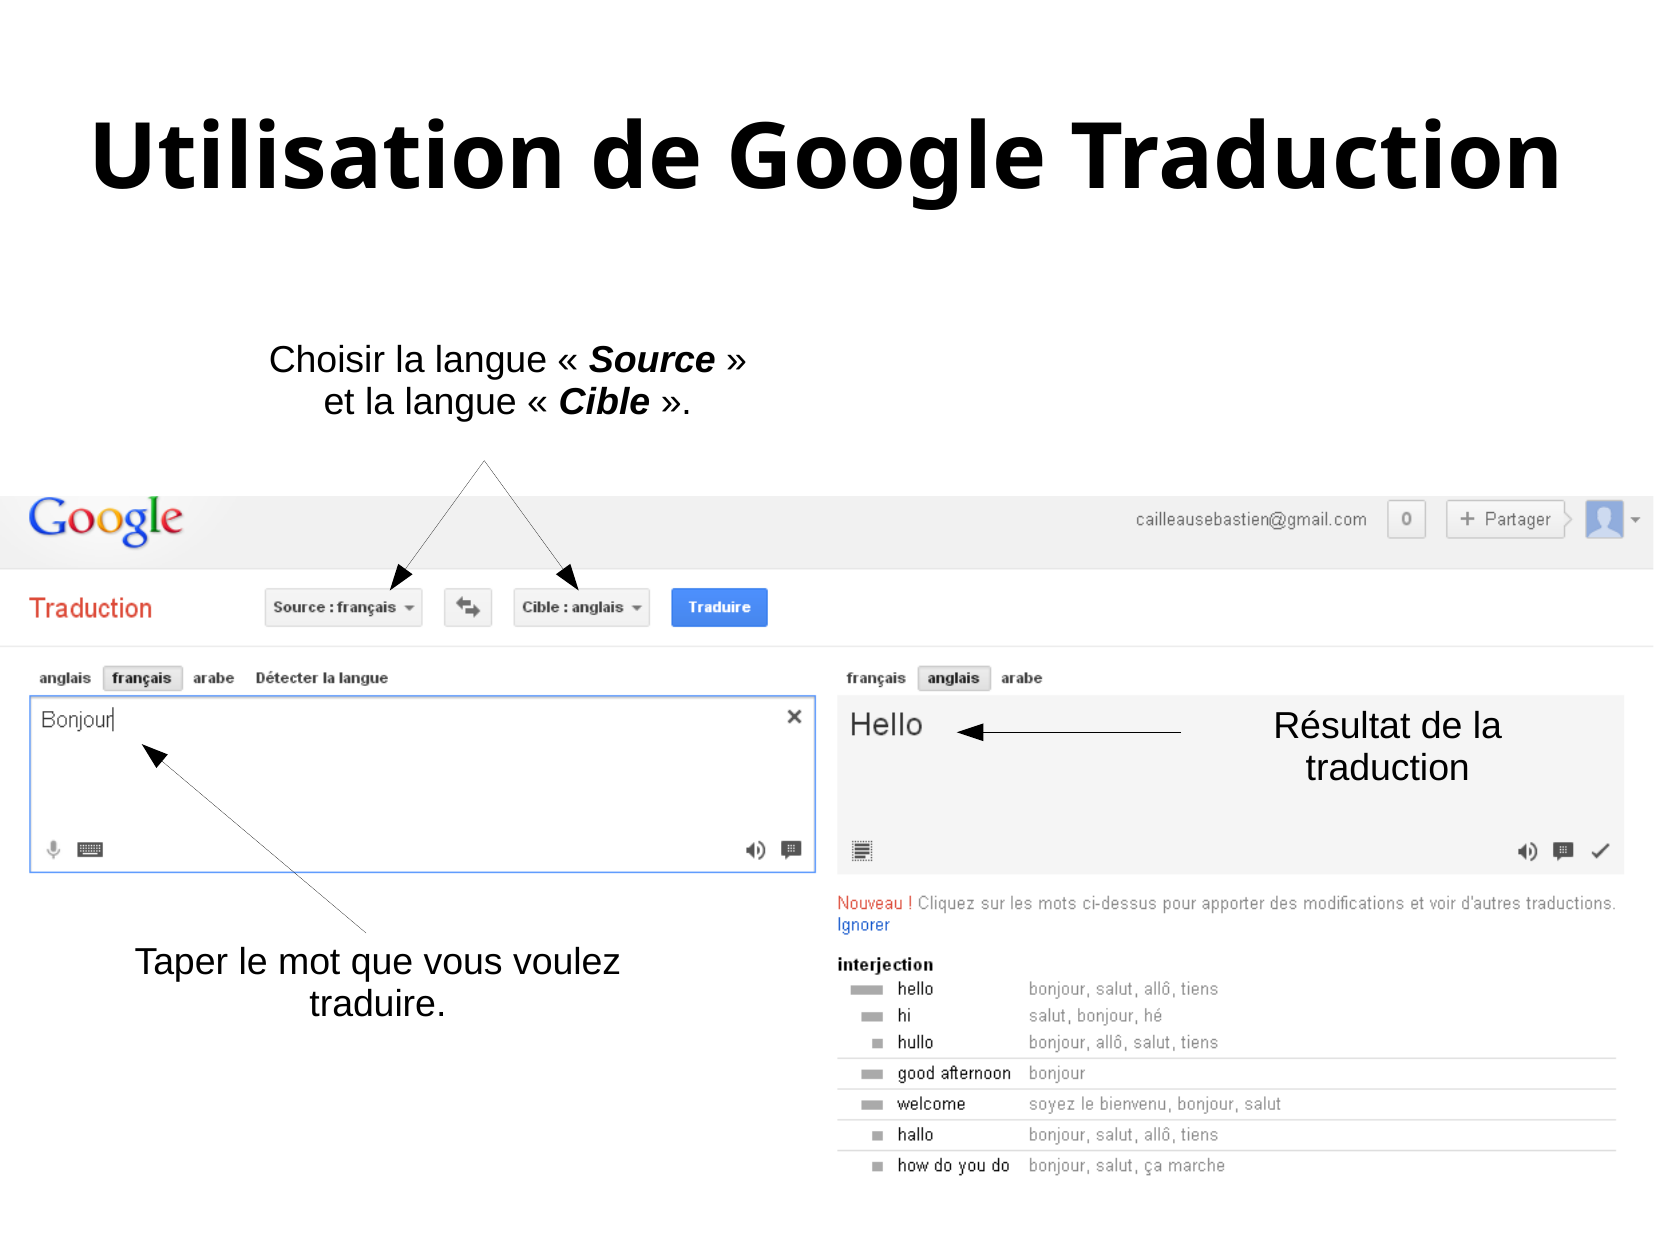

# Utilisation de Google Traduction
Choisir la langue « Source » et la langue « Cible ».
Résultat de la traduction
Taper le mot que vous voulez traduire.